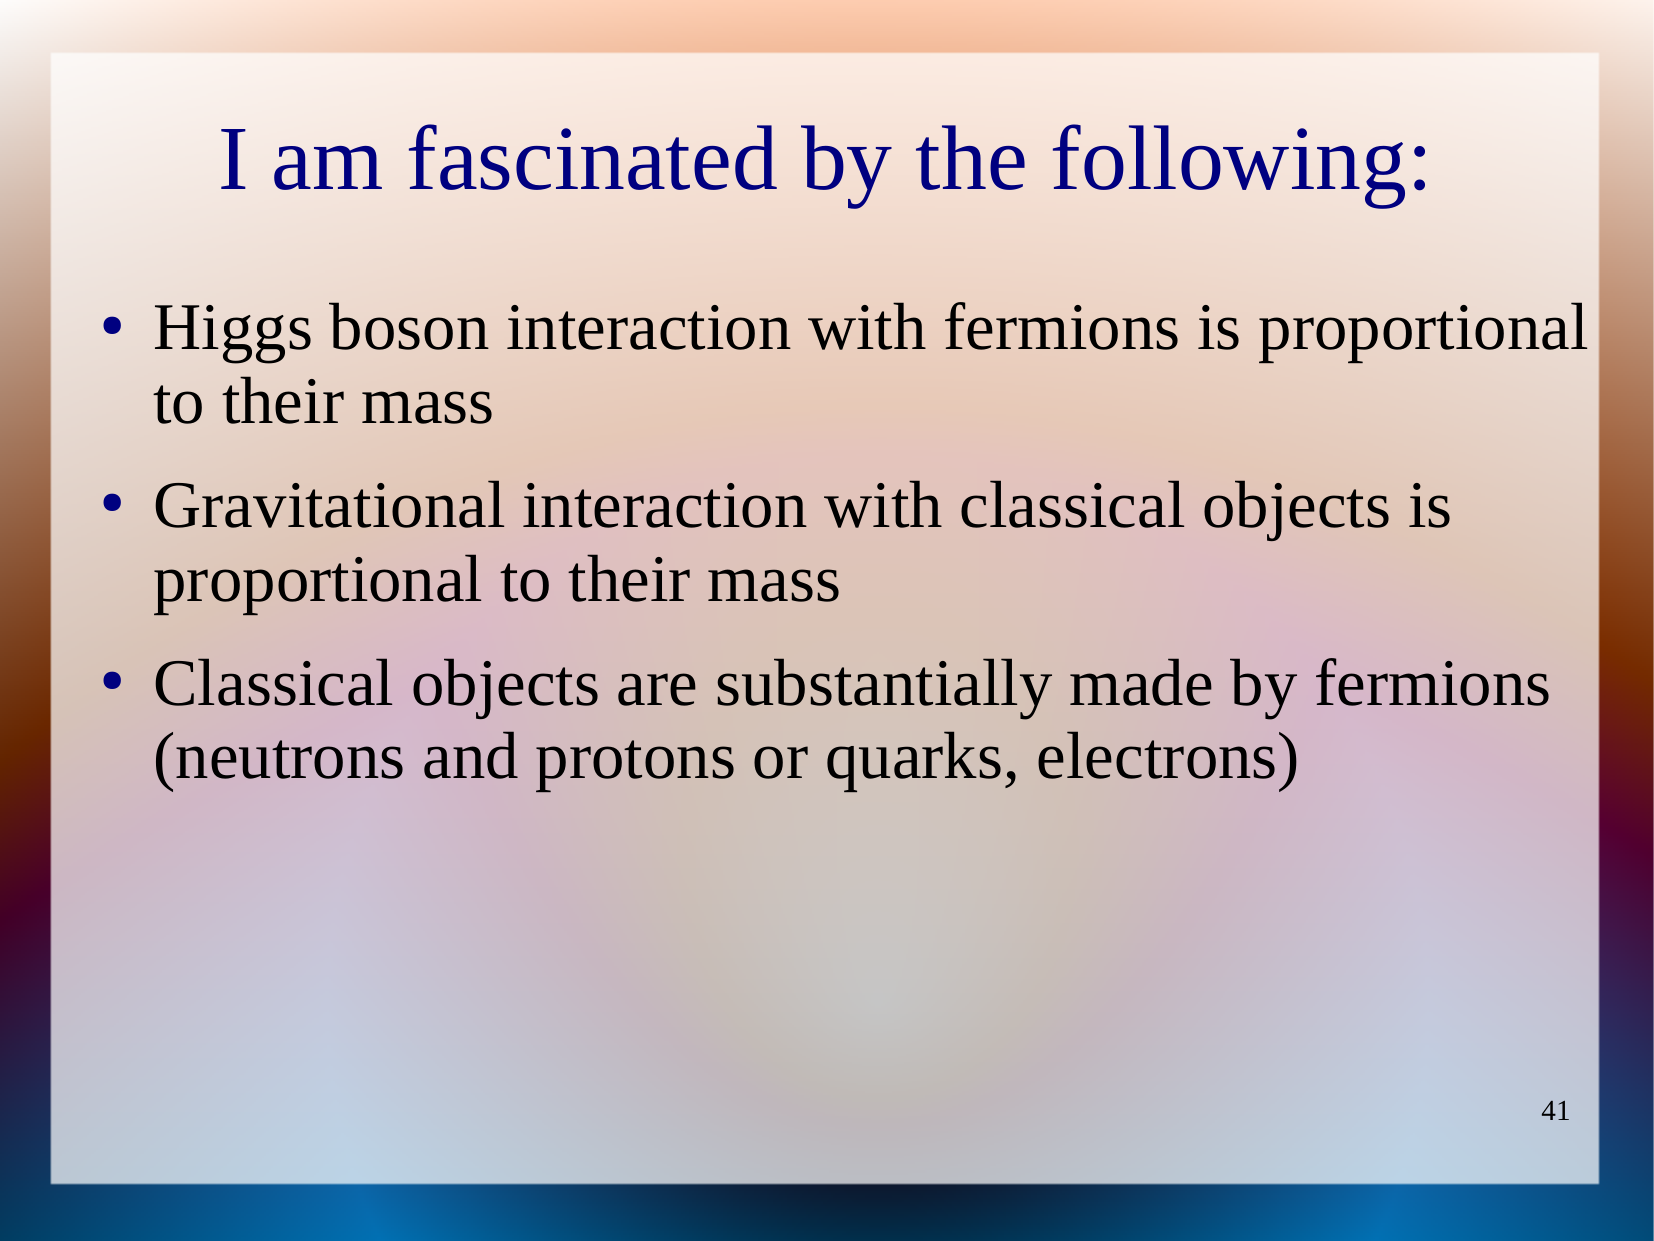

# I am fascinated by the following:
Higgs boson interaction with fermions is proportional to their mass
Gravitational interaction with classical objects is proportional to their mass
Classical objects are substantially made by fermions (neutrons and protons or quarks, electrons)
41